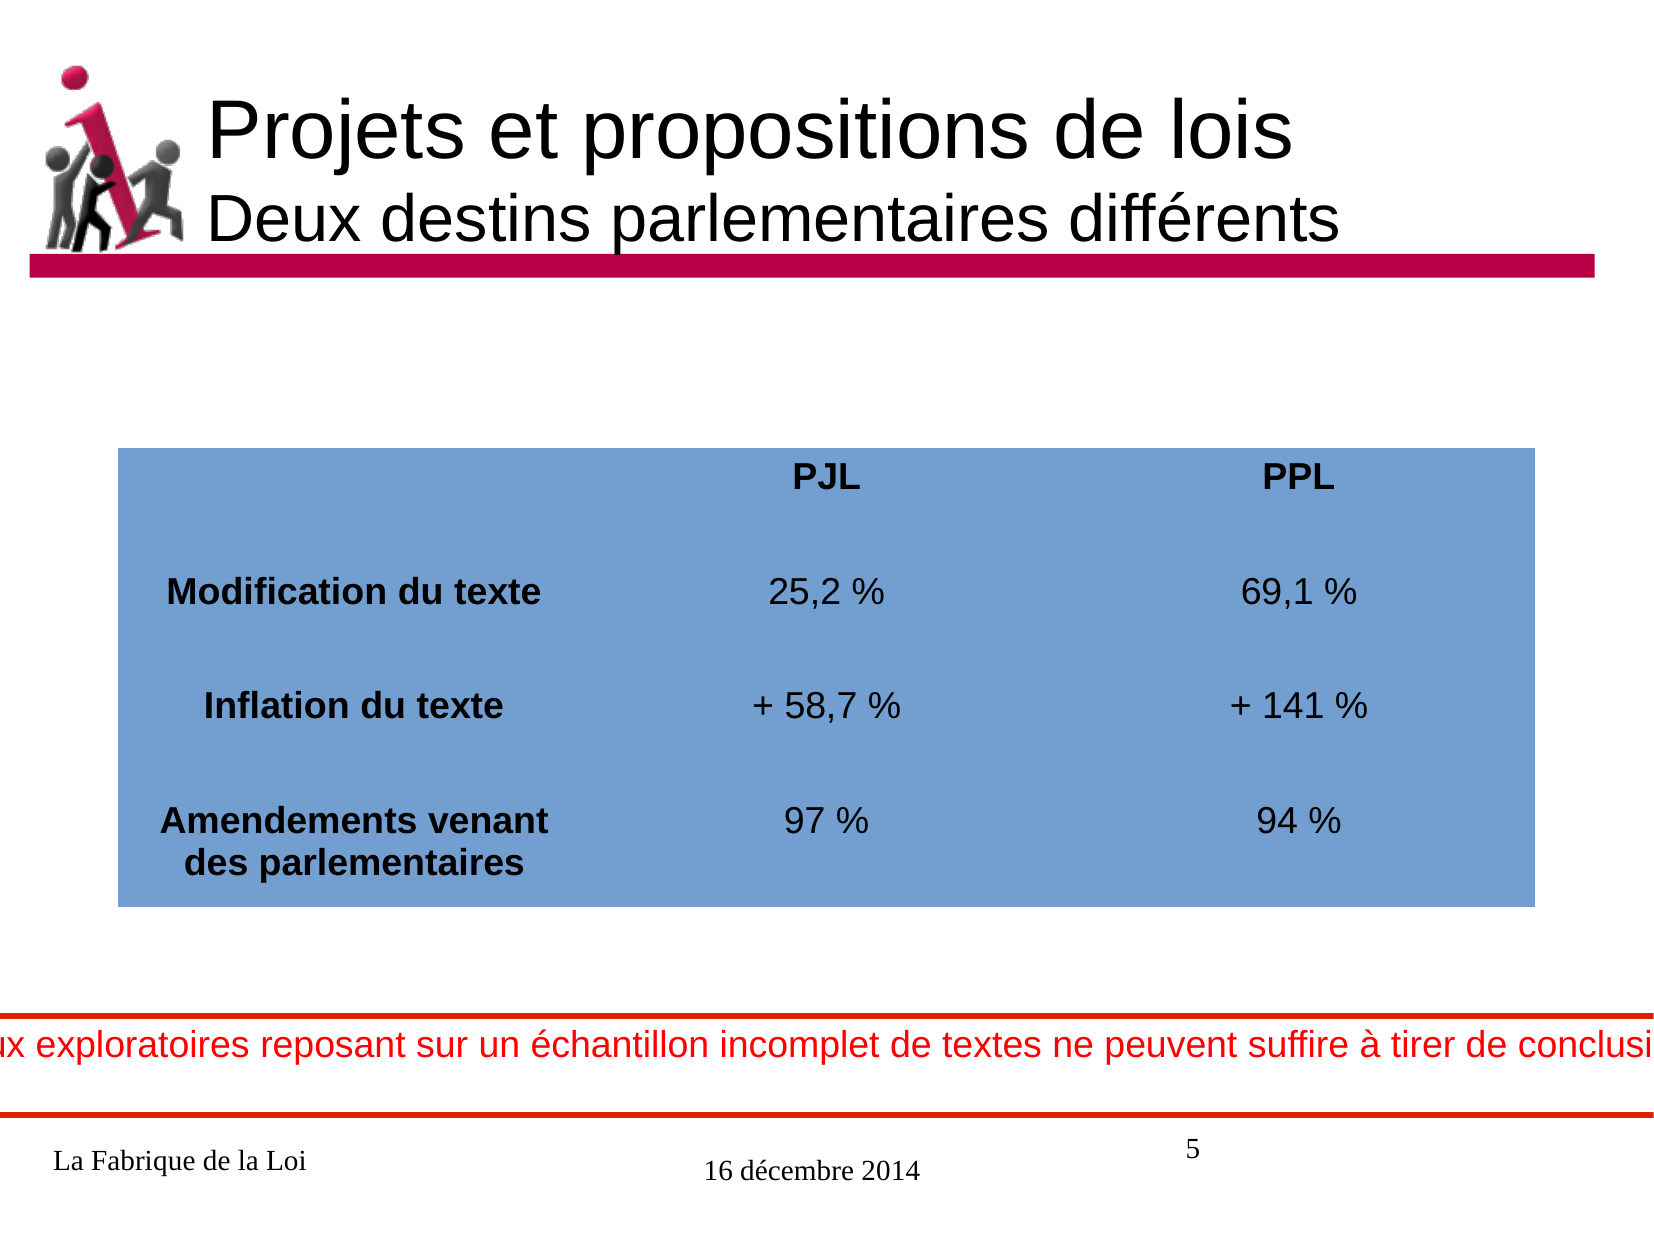

Projets et propositions de lois
Deux destins parlementaires différents
#
| | PJL | PPL |
| --- | --- | --- |
| Modification du texte | 25,2 % | 69,1 % |
| Inflation du texte | + 58,7 % | + 141 % |
| Amendements venant des parlementaires | 97 % | 94 % |
Ces travaux exploratoires reposant sur un échantillon incomplet de textes ne peuvent suffire à tirer de conclusions générales pour le moment
La Fabrique de la Loi
16 décembre 2014